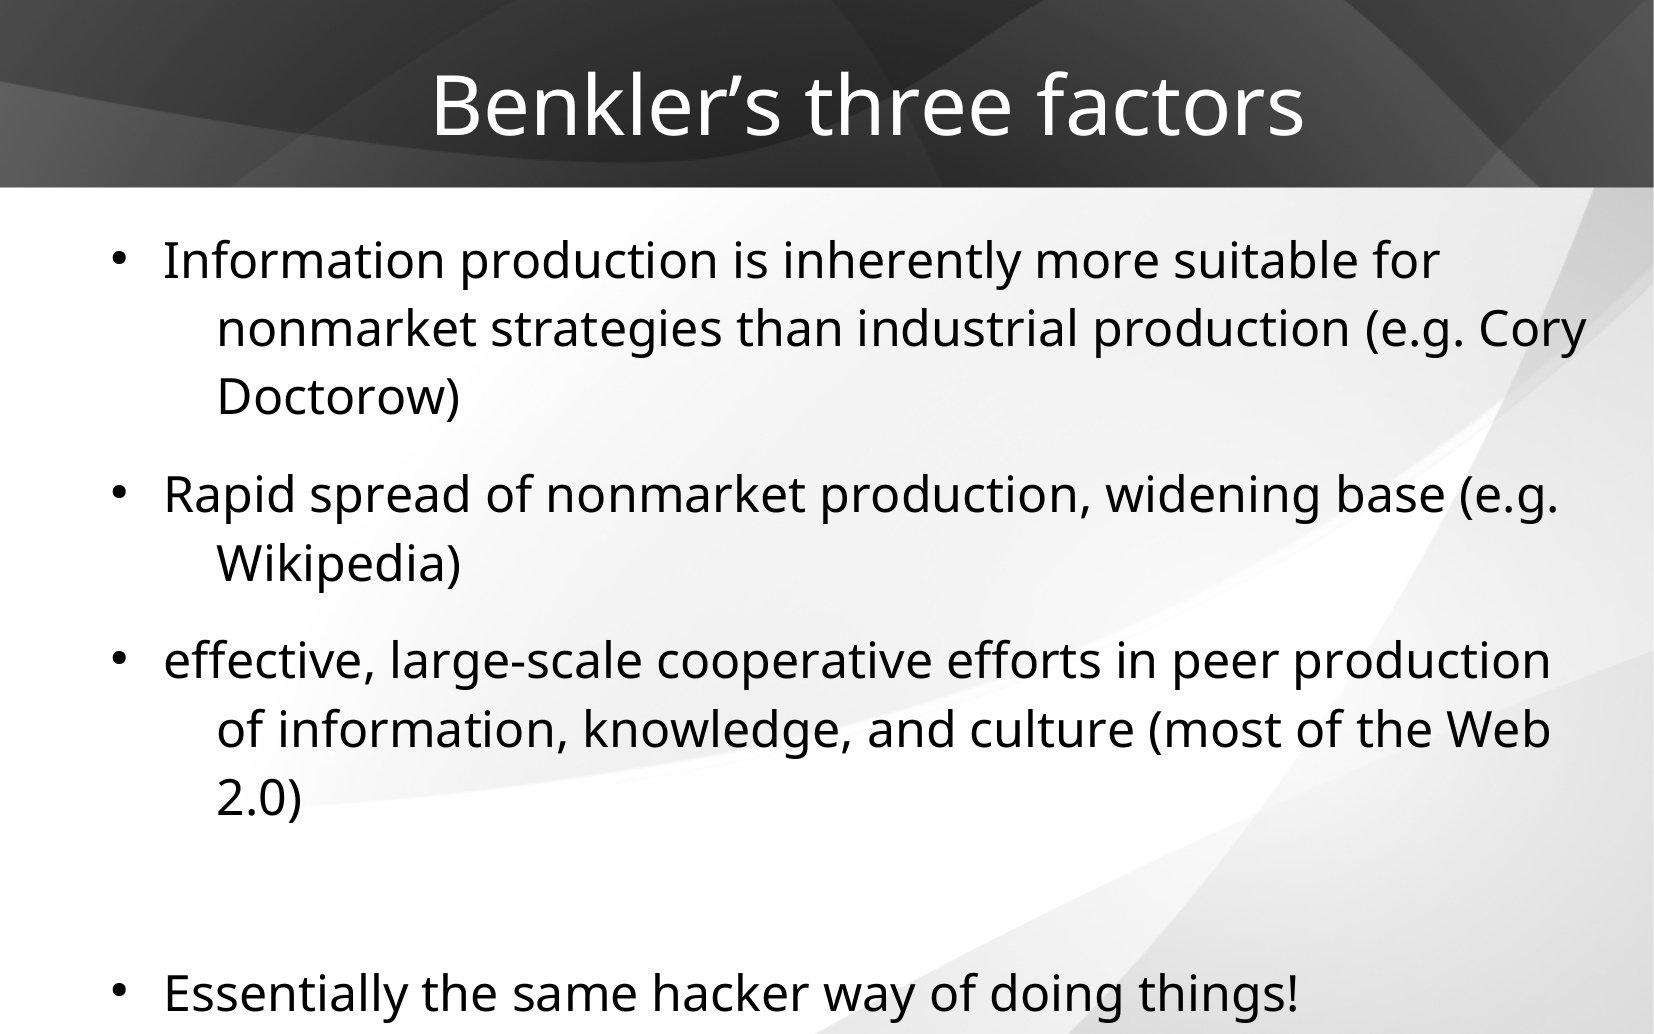

# Benkler’s three factors
Information production is inherently more suitable for nonmarket strategies than industrial production (e.g. Cory Doctorow)
Rapid spread of nonmarket production, widening base (e.g. Wikipedia)
effective, large-scale cooperative efforts in peer production of information, knowledge, and culture (most of the Web 2.0)
Essentially the same hacker way of doing things!